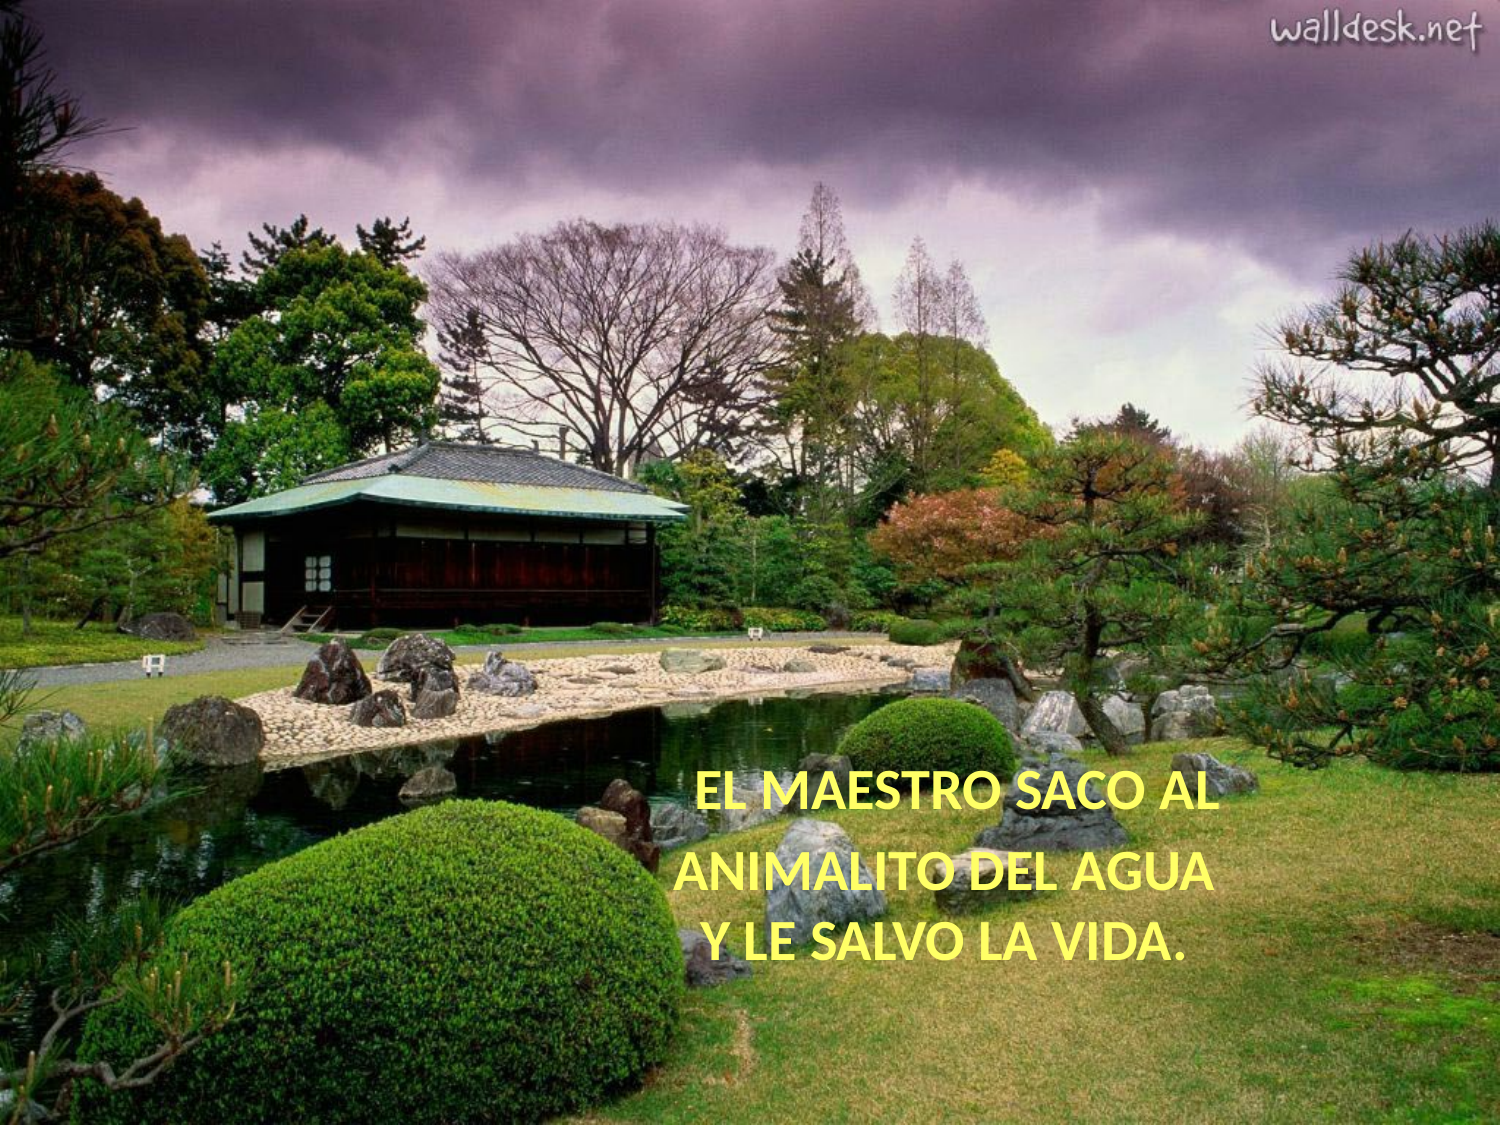

EL MAESTRO SACO AL
ANIMALITO DEL AGUA
Y LE SALVO LA VIDA.